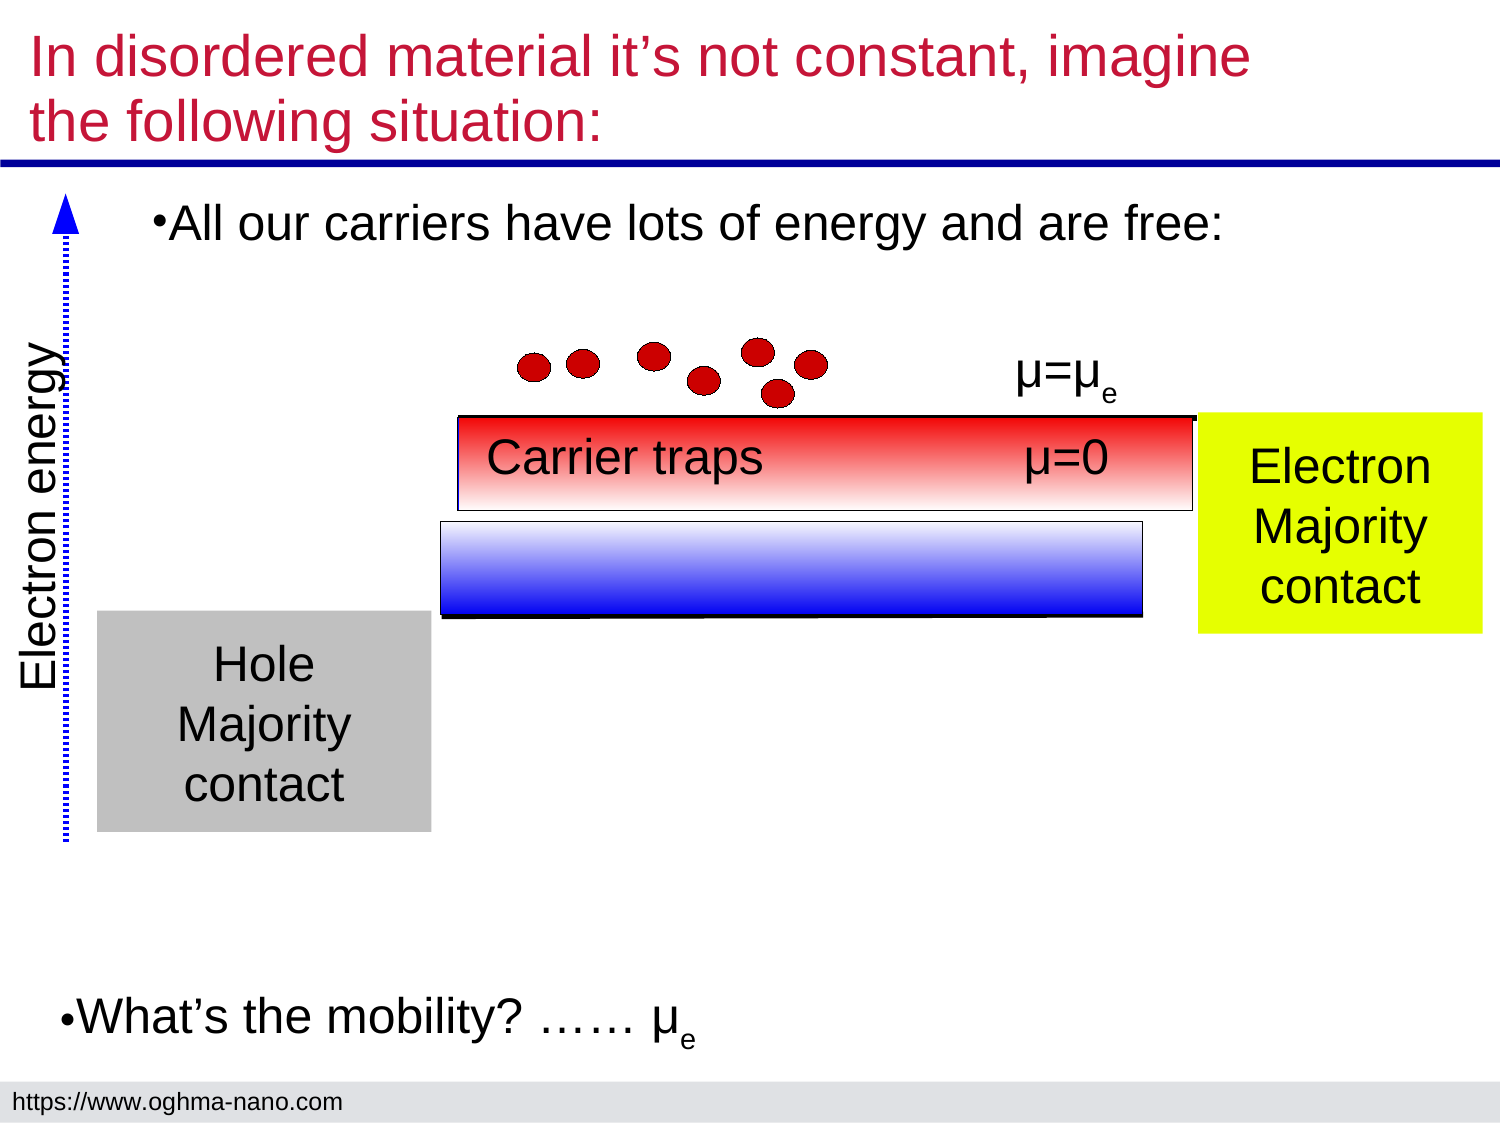

# In disordered material it’s not constant, imagine the following situation:
All our carriers have lots of energy and are free:
Electron energy
μ=μe
Electron
Majority
contact
Carrier traps
μ=0
Hole
Majority
contact
What’s the mobility? …… μe